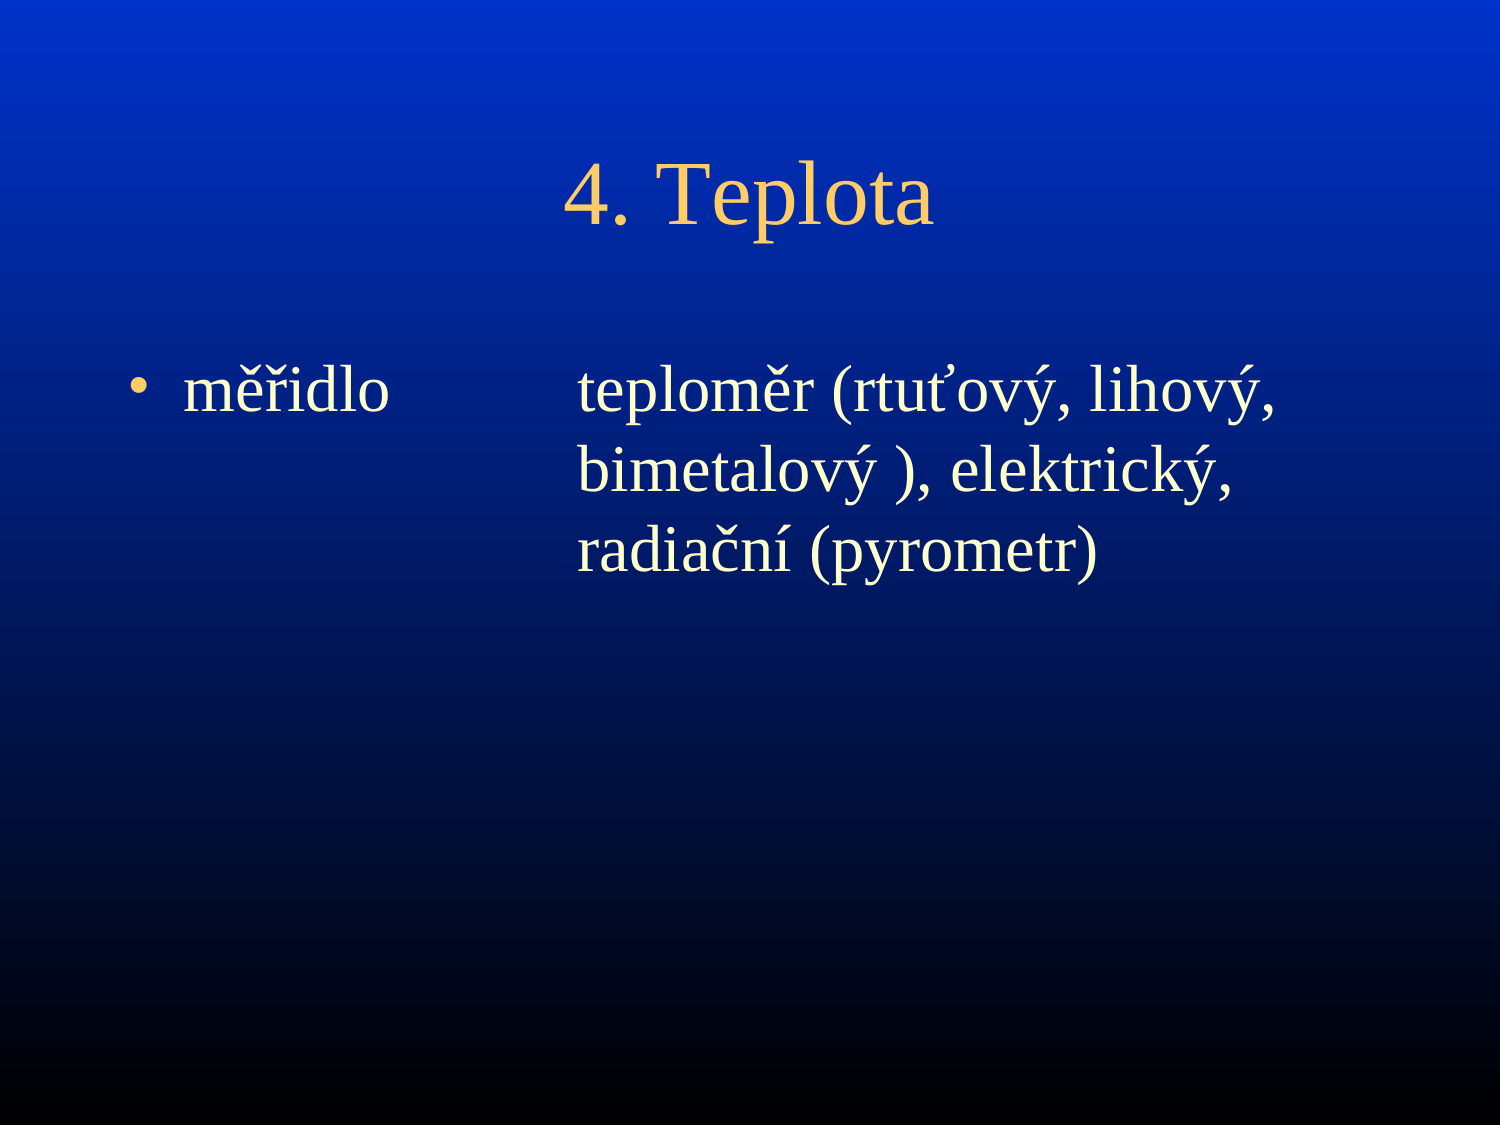

# 4. Teplota
měřidlo		teploměr (rtuťový, lihový, 				bimetalový ), elektrický, 				radiační (pyrometr)
27